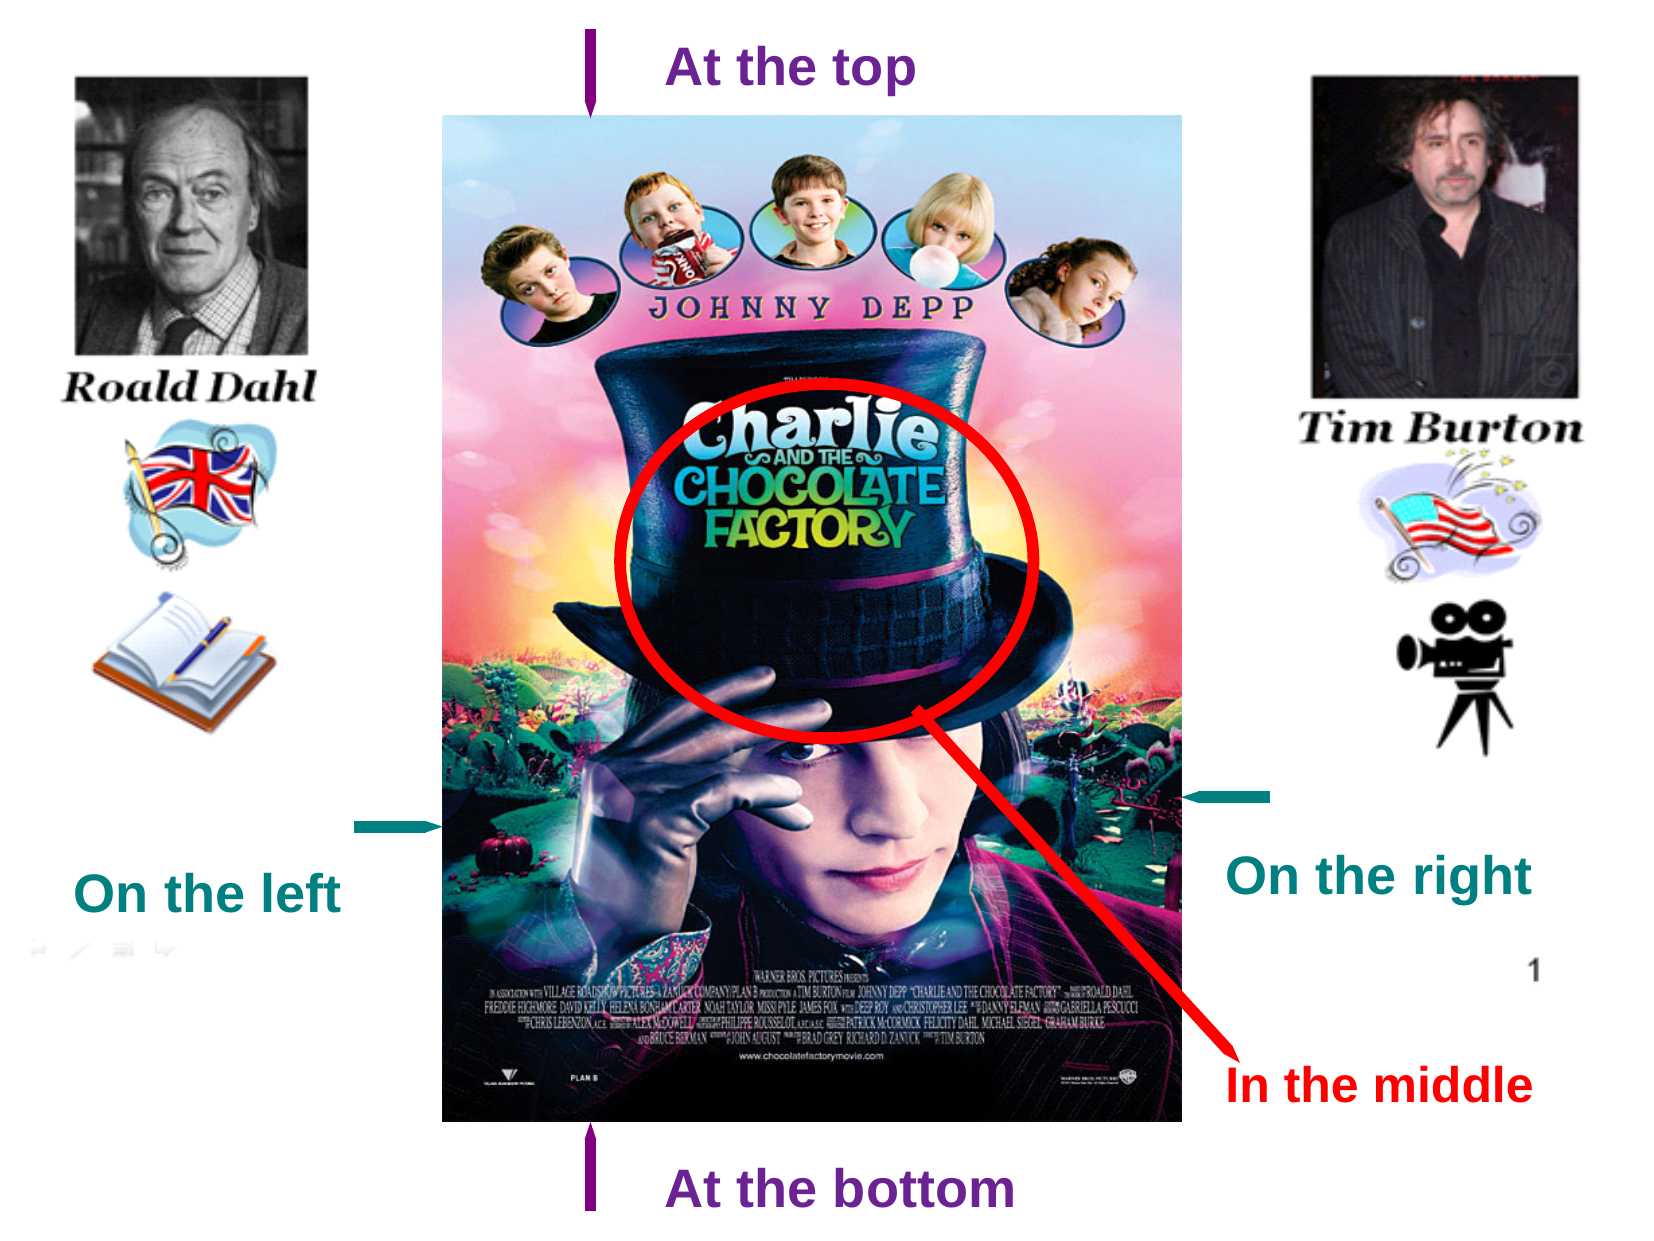

At the top
On the right
On the left
In the middle
At the bottom